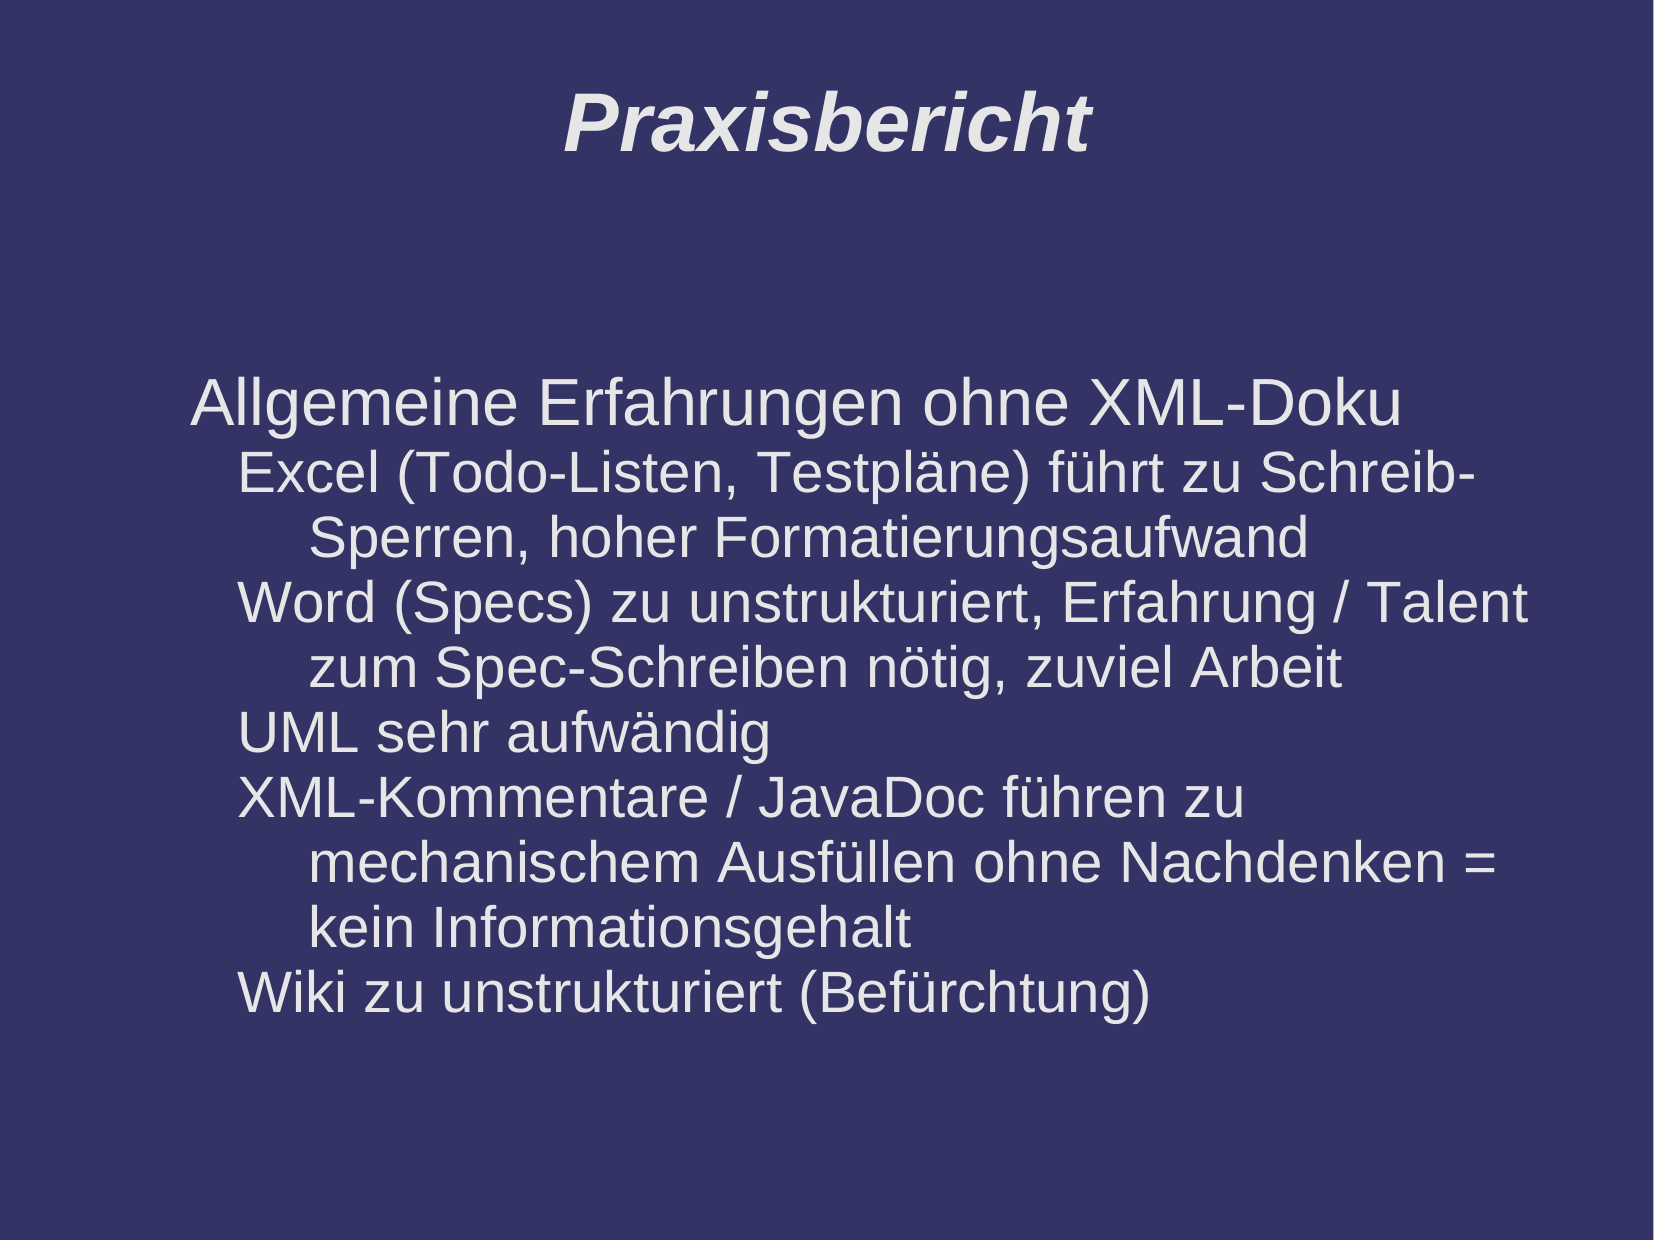

# Praxisbericht
Allgemeine Erfahrungen ohne XML-Doku
Excel (Todo-Listen, Testpläne) führt zu Schreib-Sperren, hoher Formatierungsaufwand
Word (Specs) zu unstrukturiert, Erfahrung / Talent zum Spec-Schreiben nötig, zuviel Arbeit
UML sehr aufwändig
XML-Kommentare / JavaDoc führen zu mechanischem Ausfüllen ohne Nachdenken = kein Informationsgehalt
Wiki zu unstrukturiert (Befürchtung)